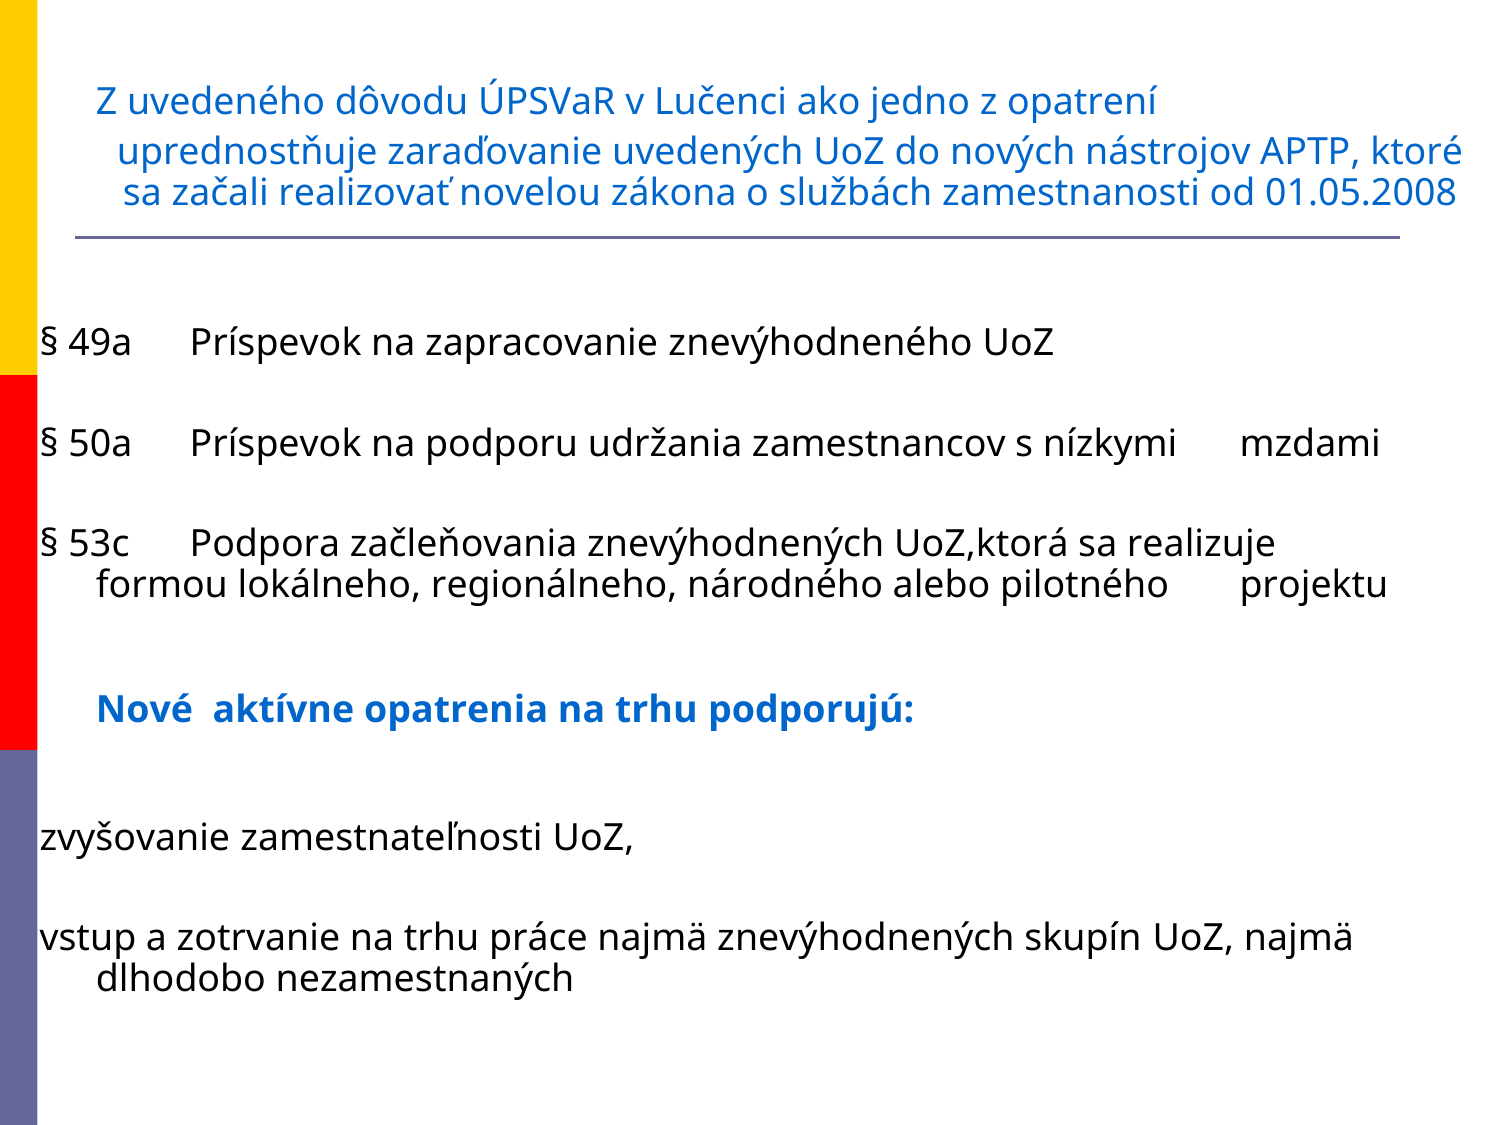

#
	Z uvedeného dôvodu ÚPSVaR v Lučenci ako jedno z opatrení
	uprednostňuje zaraďovanie uvedených UoZ do nových nástrojov APTP, ktoré sa začali realizovať novelou zákona o službách zamestnanosti od 01.05.2008
§ 49a	Príspevok na zapracovanie znevýhodneného UoZ
§ 50a	Príspevok na podporu udržania zamestnancov s nízkymi 	mzdami
§ 53c	Podpora začleňovania znevýhodnených UoZ,ktorá sa realizuje 	formou lokálneho, regionálneho, národného alebo pilotného 	projektu
	Nové aktívne opatrenia na trhu podporujú:
zvyšovanie zamestnateľnosti UoZ,
vstup a zotrvanie na trhu práce najmä znevýhodnených skupín UoZ, najmä dlhodobo nezamestnaných